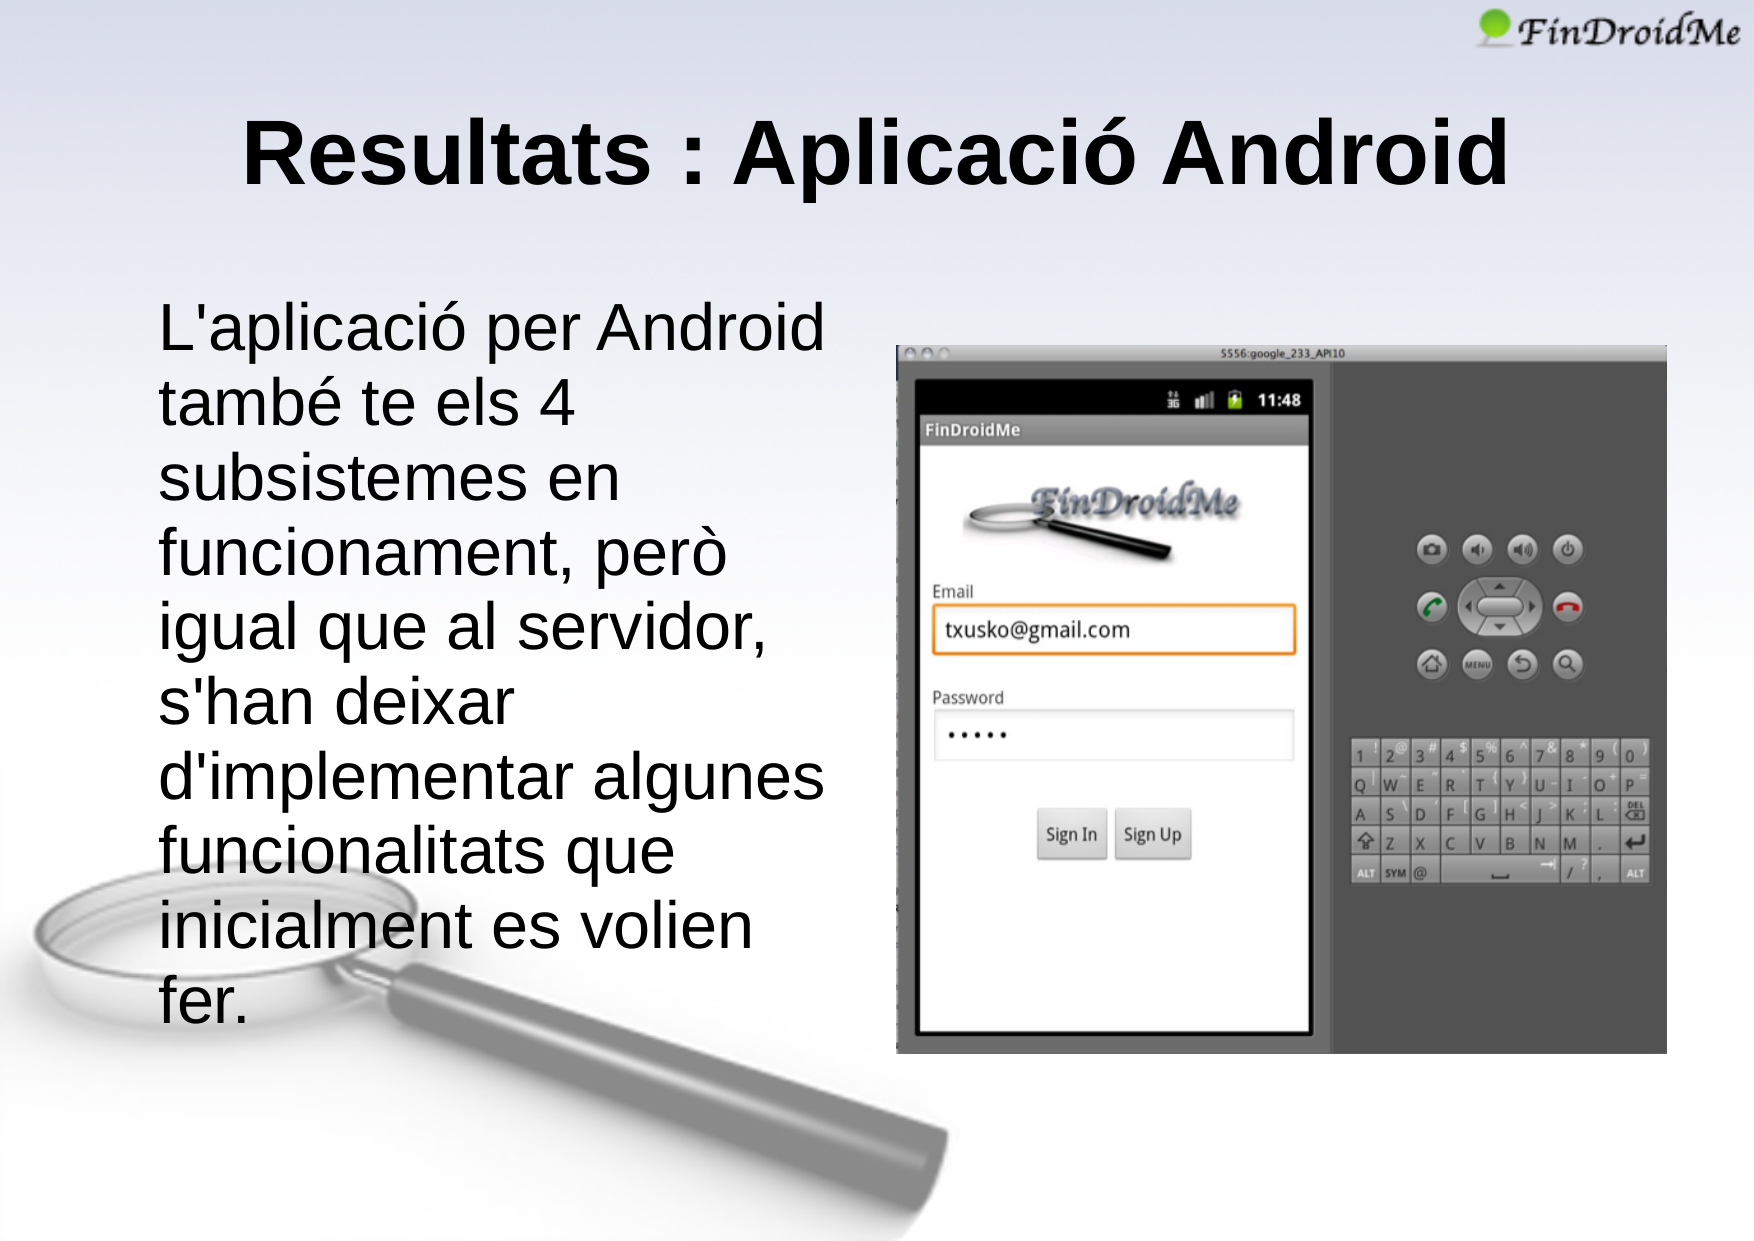

# Resultats : Aplicació Android
L'aplicació per Android també te els 4 subsistemes en funcionament, però igual que al servidor, s'han deixar d'implementar algunes funcionalitats que inicialment es volien fer.